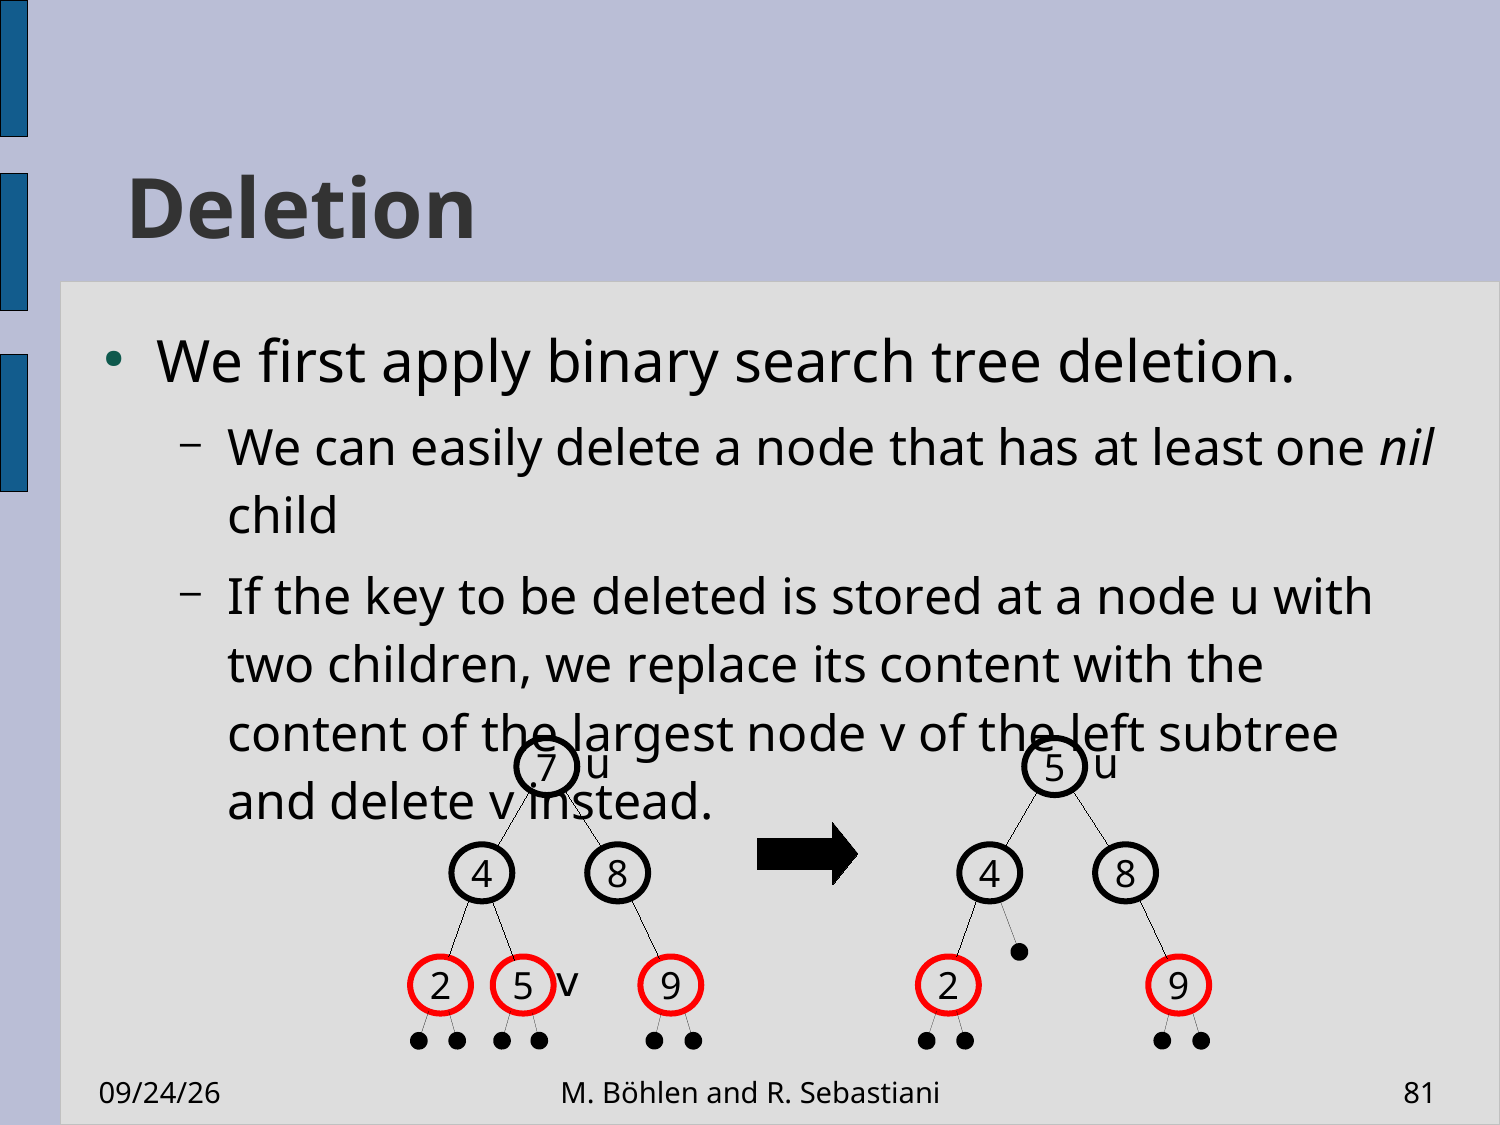

# Deletion
We first apply binary search tree deletion.
We can easily delete a node that has at least one nil child
If the key to be deleted is stored at a node u with two children, we replace its content with the content of the largest node v of the left subtree and delete v instead.
u
u
7
5
4
8
4
8
v
2
5
9
2
9
M. Böhlen and R. Sebastiani
81